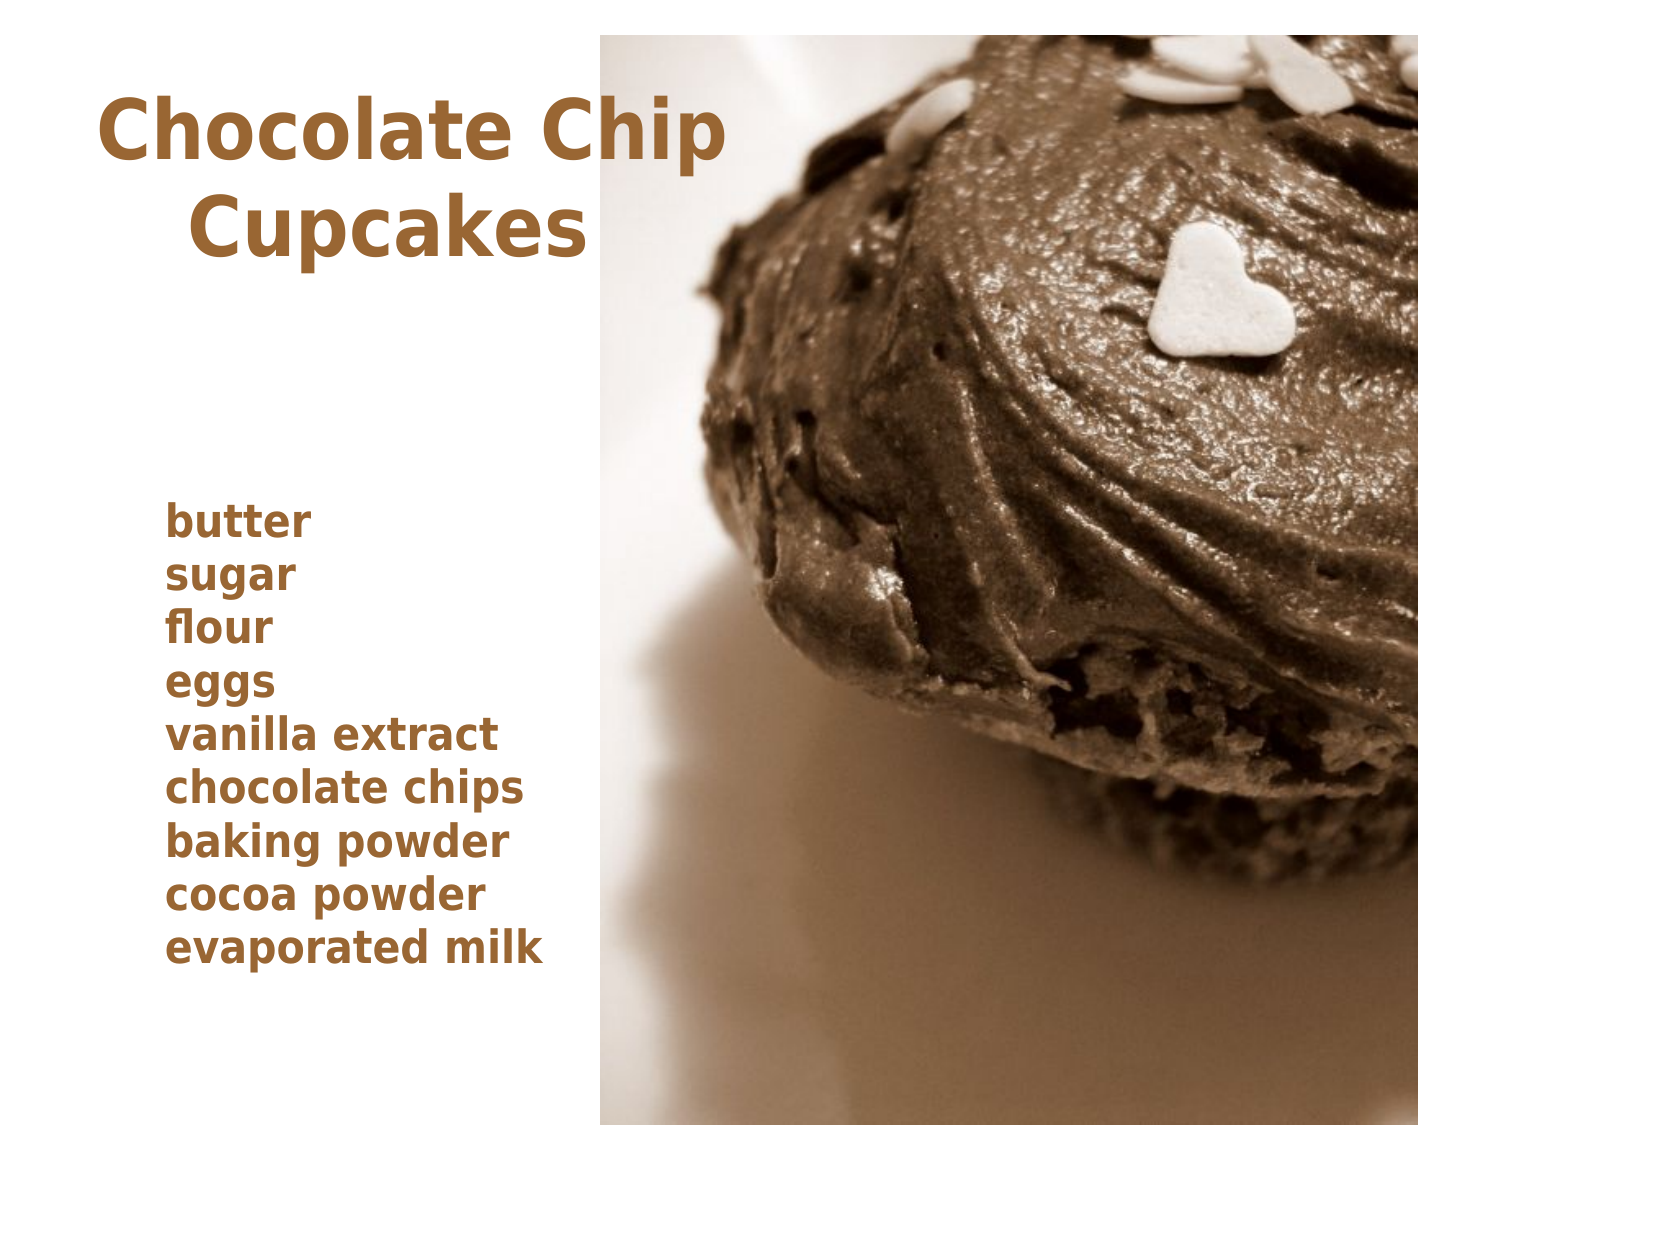

Chocolate Chip Cupcakes
butter
sugar
flour
eggs
vanilla extract
chocolate chips
baking powder
cocoa powder
evaporated milk